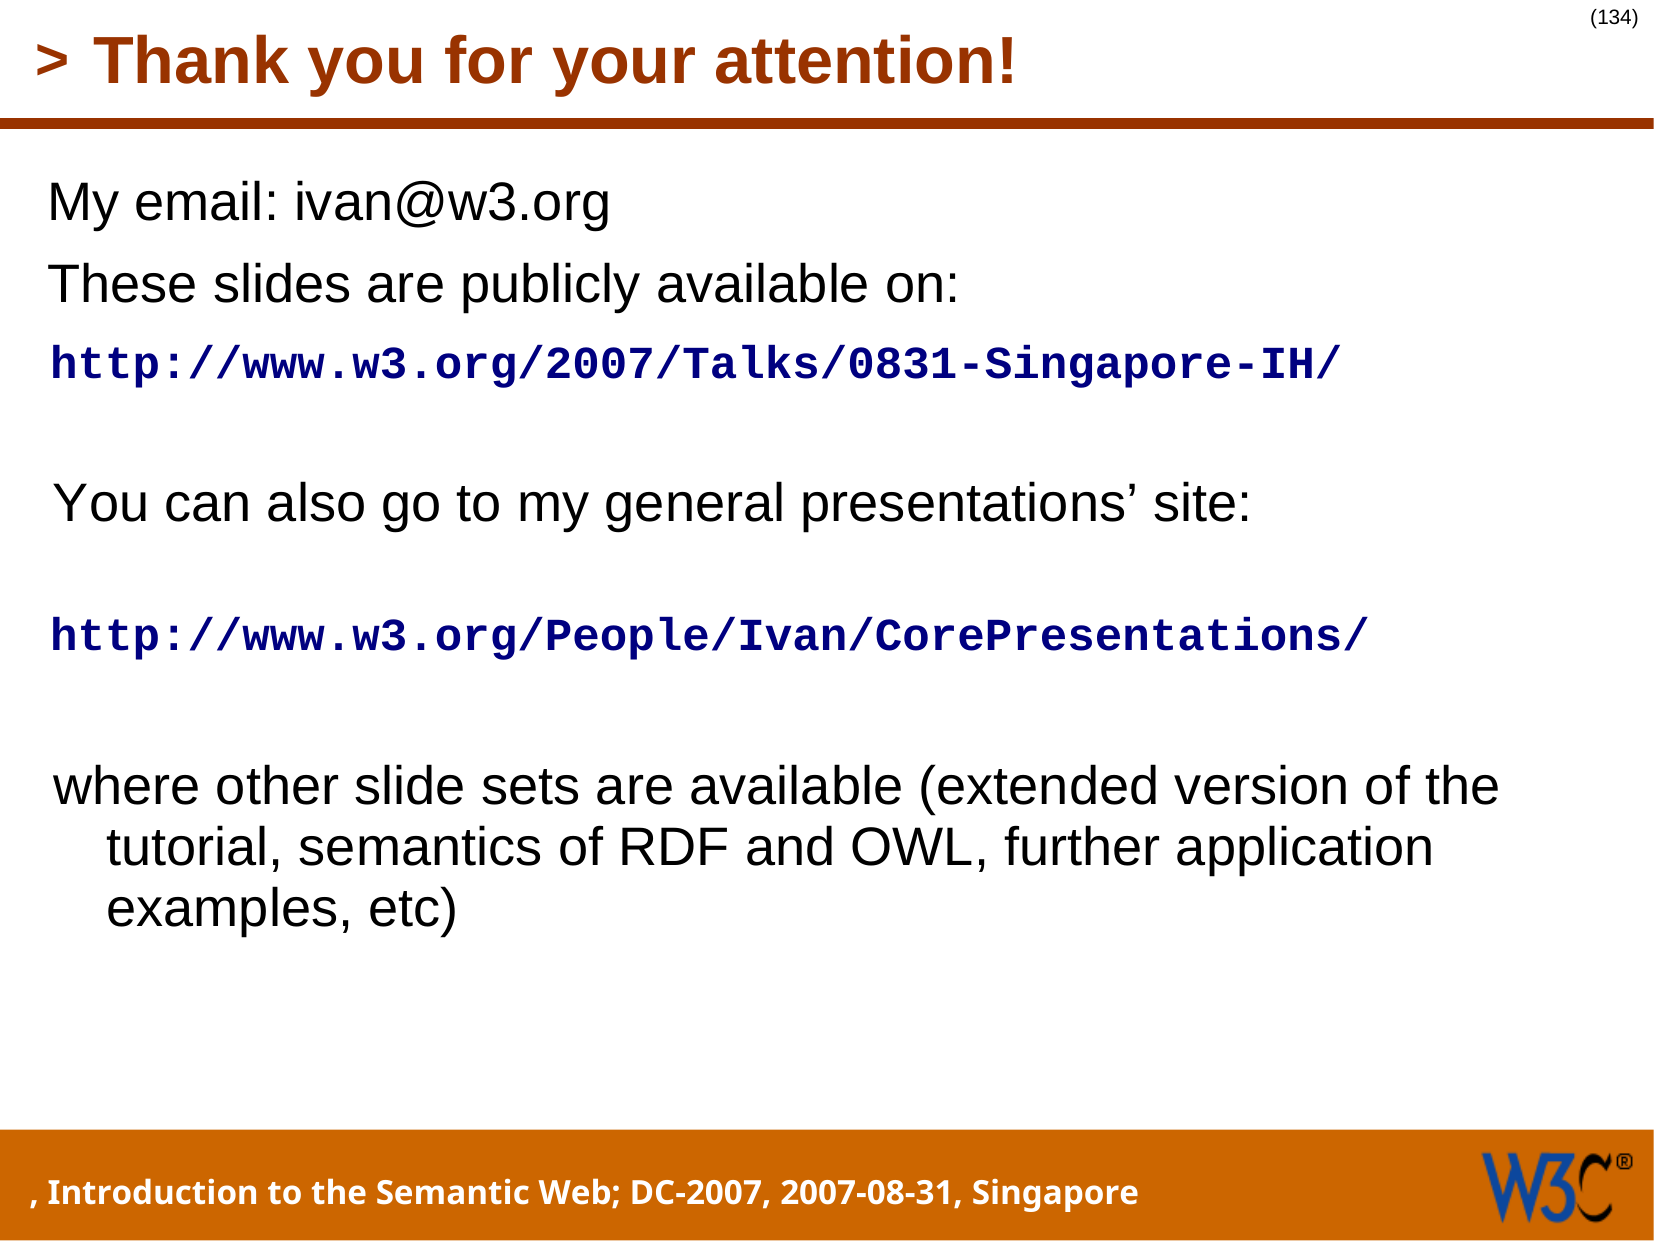

# Thank you for your attention!
My email: ivan@w3.org
These slides are publicly available on:
http://www.w3.org/2007/Talks/0831-Singapore-IH/
You can also go to my general presentations’ site:
http://www.w3.org/People/Ivan/CorePresentations/
where other slide sets are available (extended version of the tutorial, semantics of RDF and OWL, further application examples, etc)